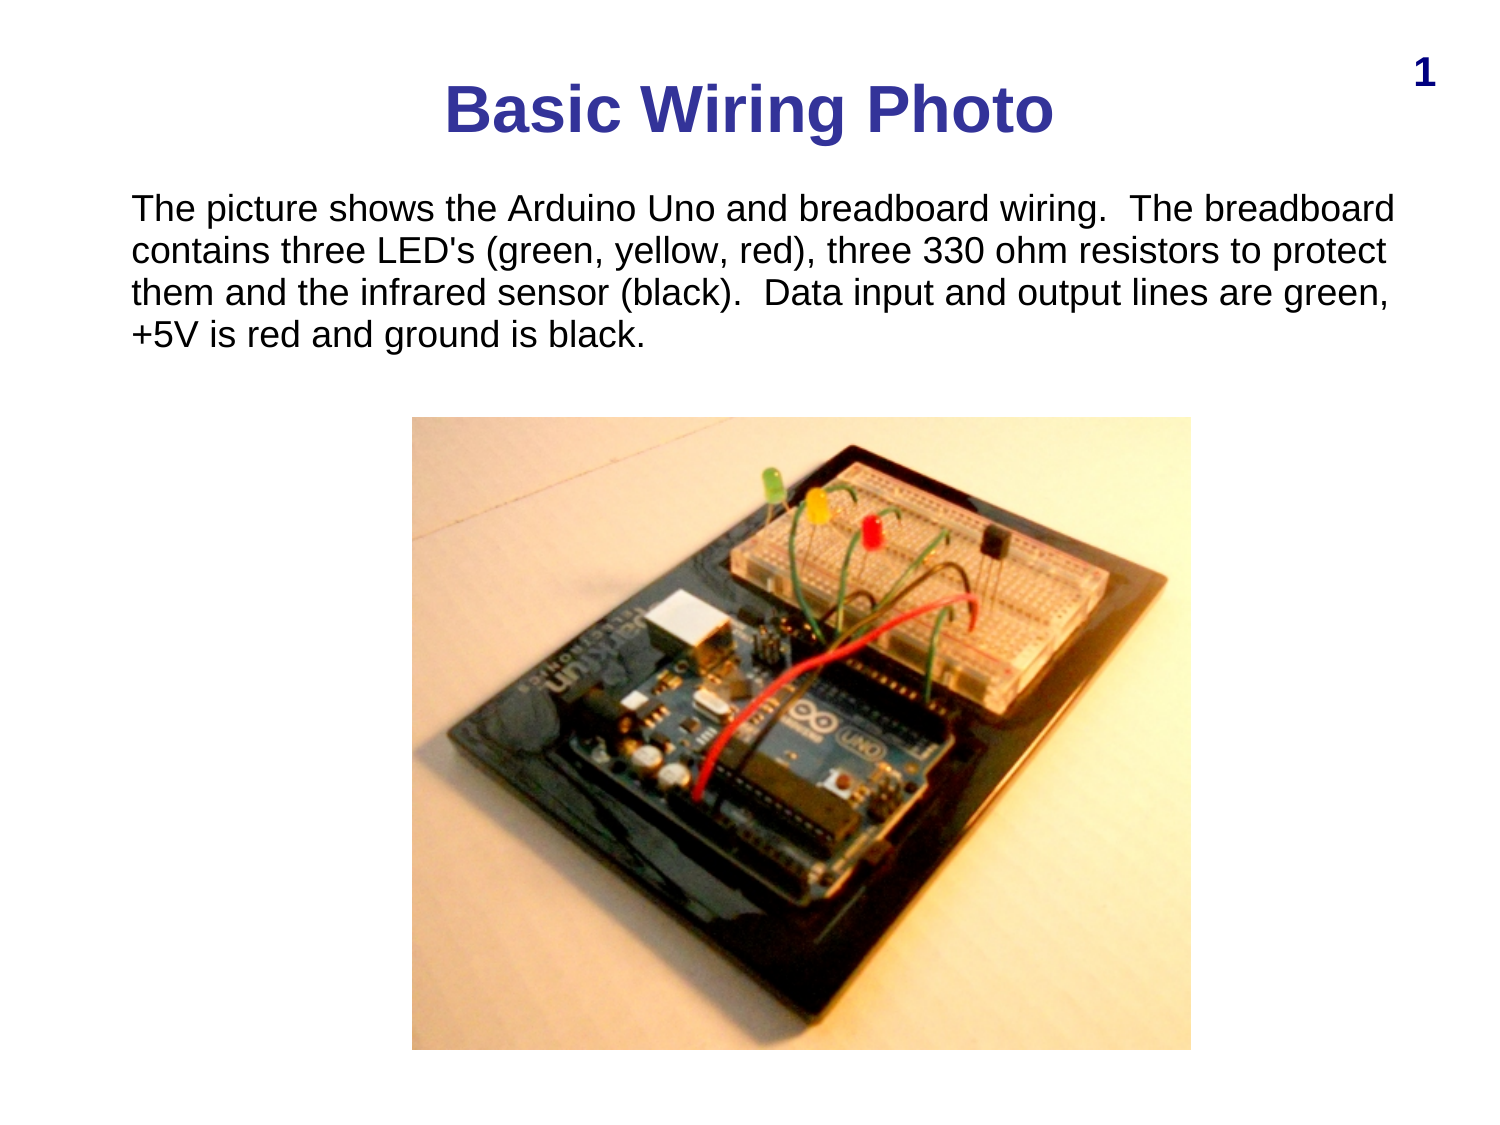

1
# Basic Wiring Photo
The picture shows the Arduino Uno and breadboard wiring. The breadboard contains three LED's (green, yellow, red), three 330 ohm resistors to protect them and the infrared sensor (black). Data input and output lines are green, +5V is red and ground is black.